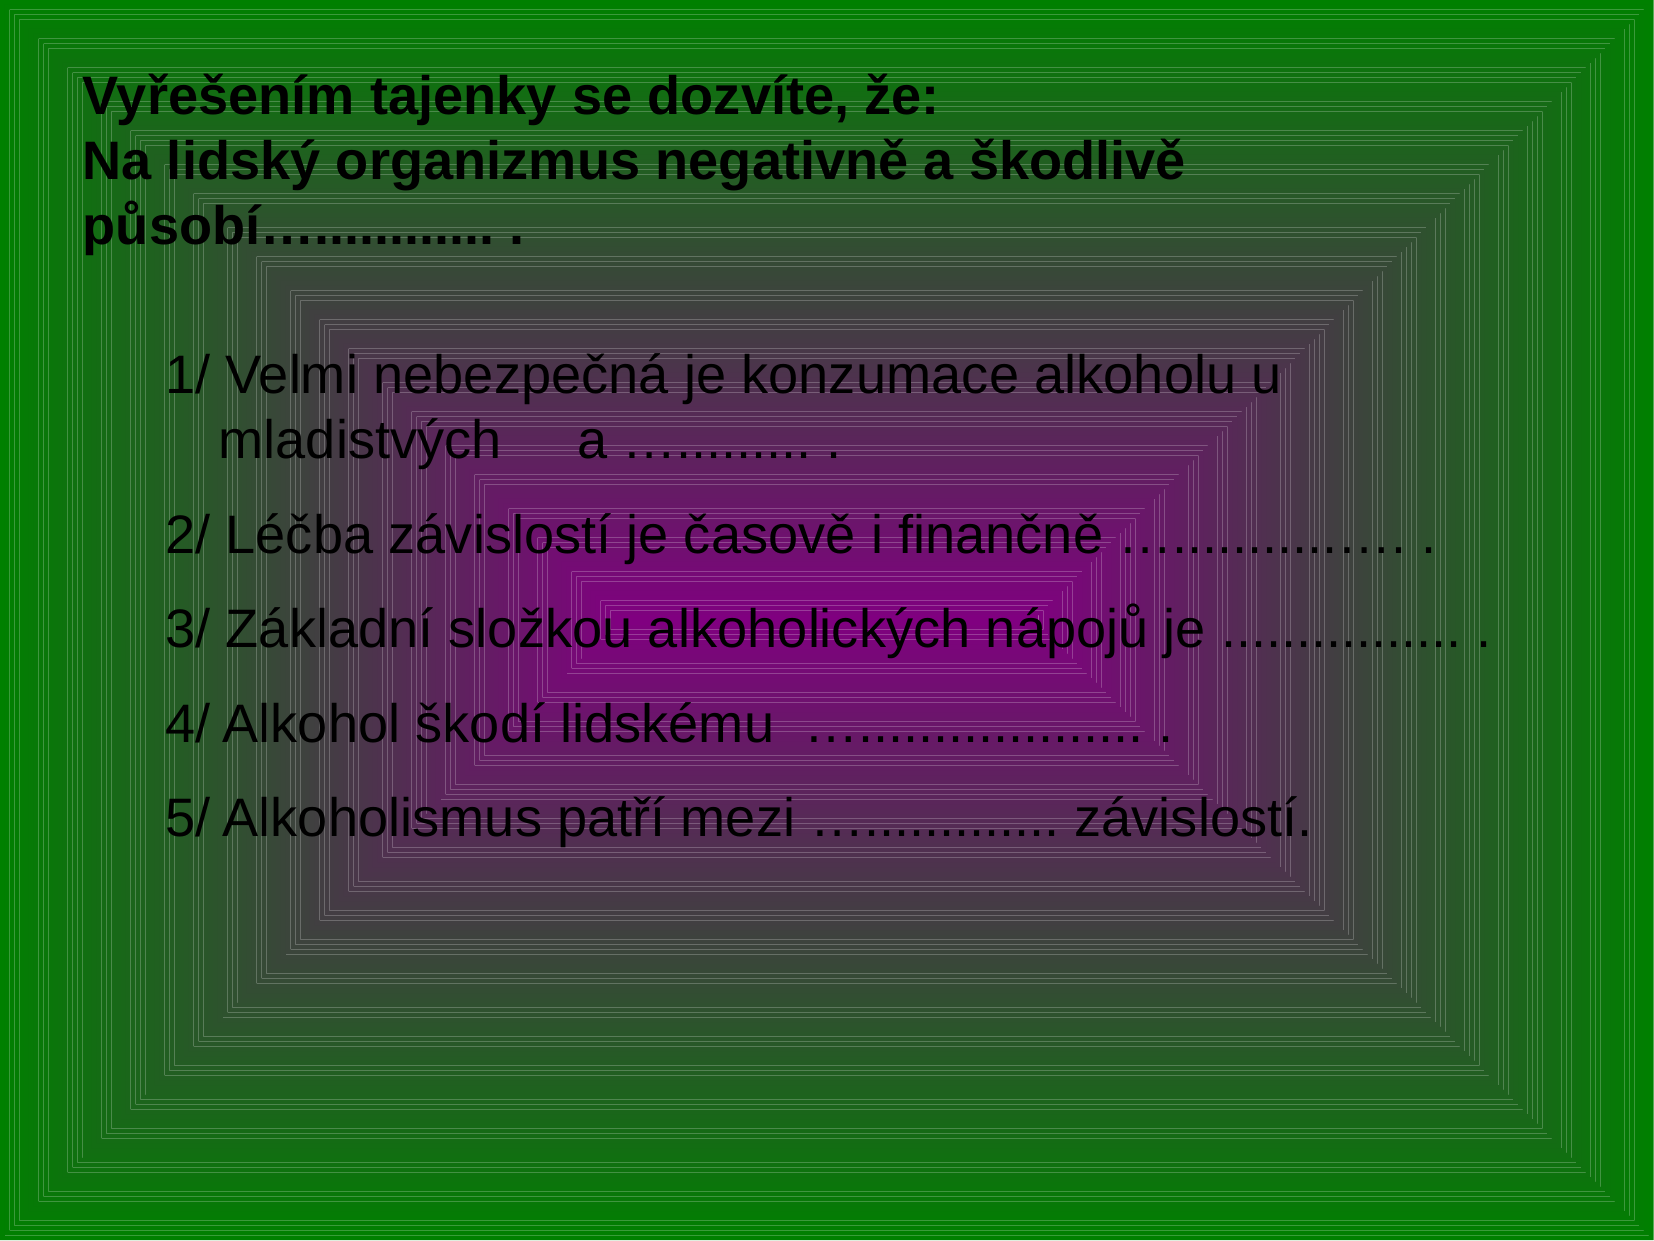

# Vyřešením tajenky se dozvíte, že: Na lidský organizmus negativně a škodlivě působí…............ .
1/ Velmi nebezpečná je konzumace alkoholu u mladistvých a …......... .
2/ Léčba závislostí je časově i finančně …...........…. .
3/ Základní složkou alkoholických nápojů je ................ .
4/ Alkohol škodí lidskému …................... .
5/ Alkoholismus patří mezi …............. závislostí.